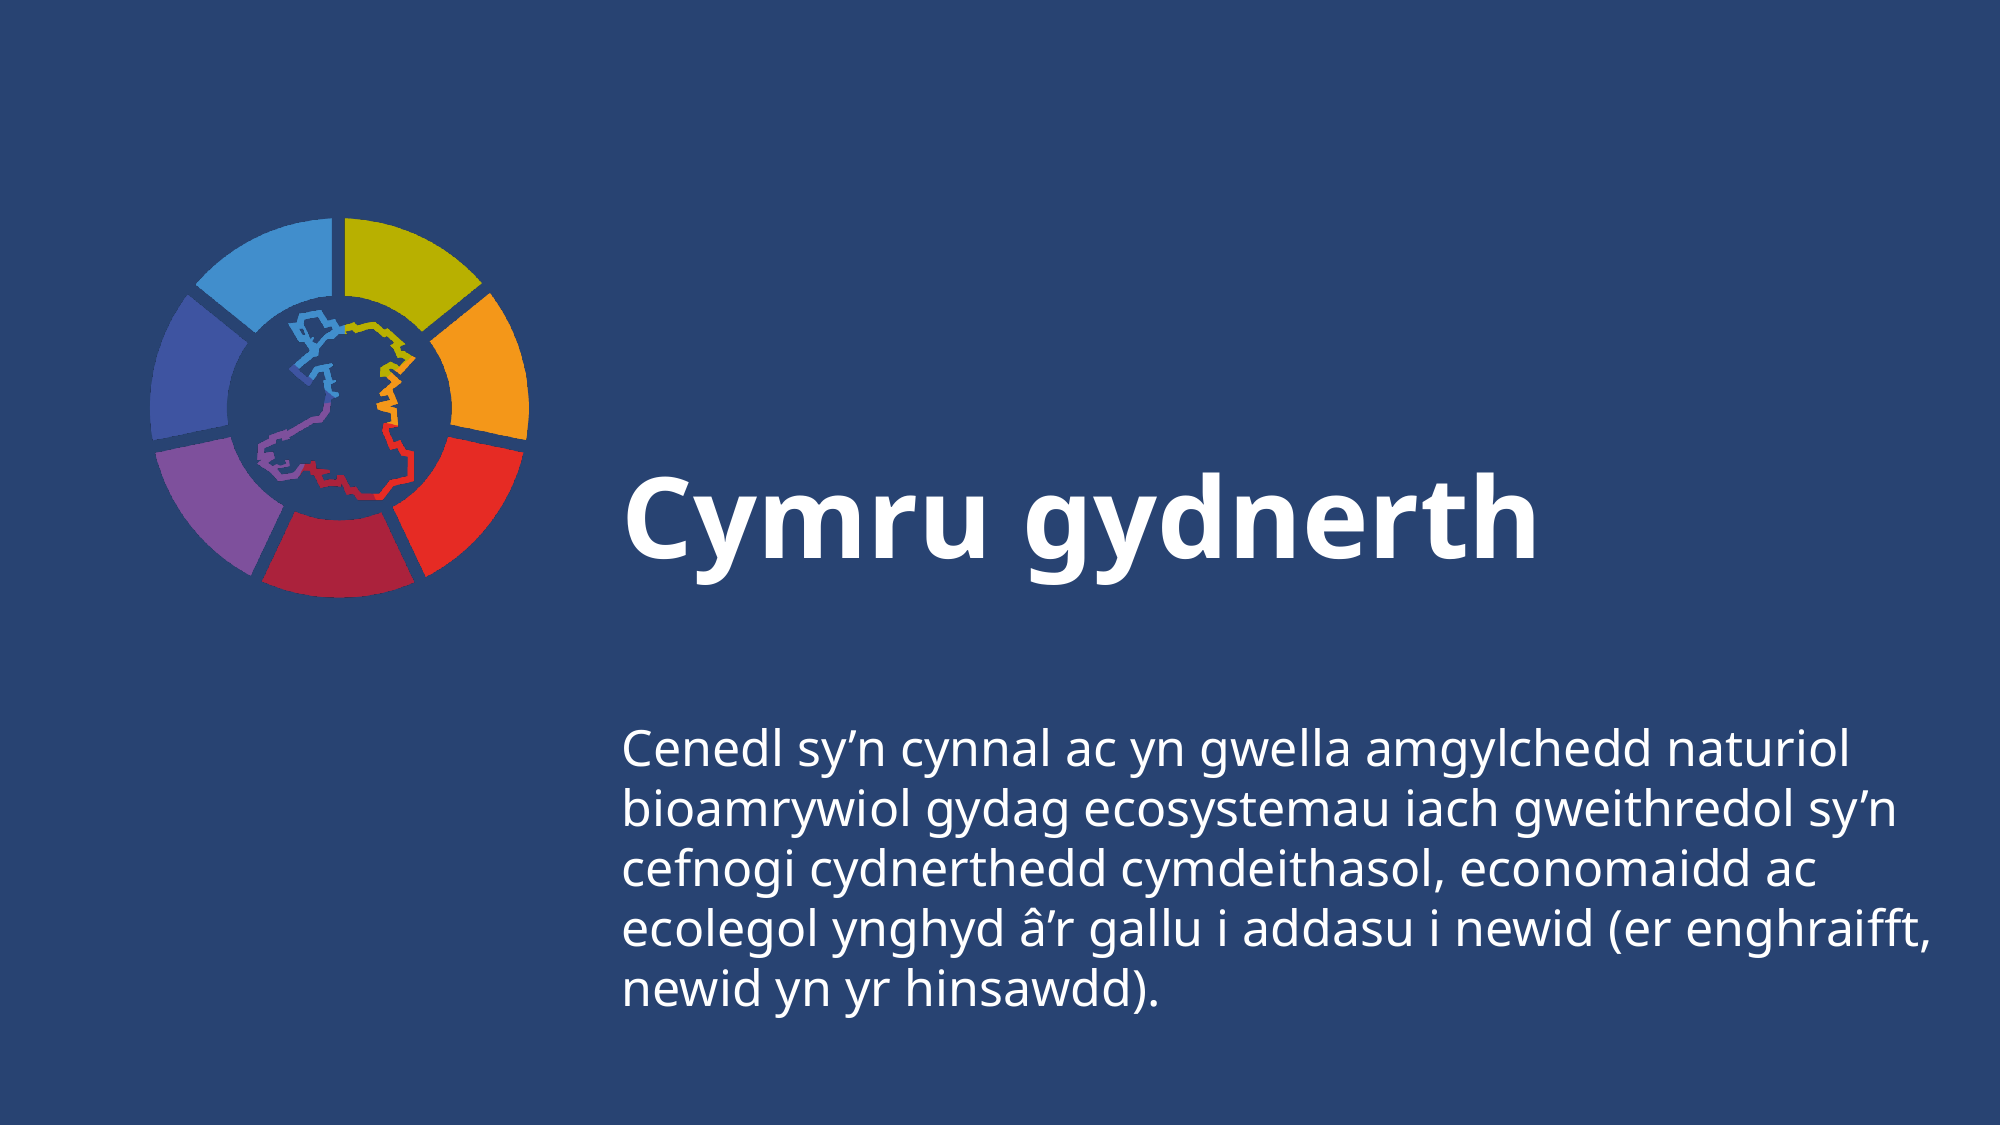

# Cymru gydnerth Cenedl sy’n cynnal ac yn gwella amgylchedd naturiol bioamrywiol gydag ecosystemau iach gweithredol sy’n cefnogi cydnerthedd cymdeithasol, economaidd ac ecolegol ynghyd â’r gallu i addasu i newid (er enghraifft, newid yn yr hinsawdd).